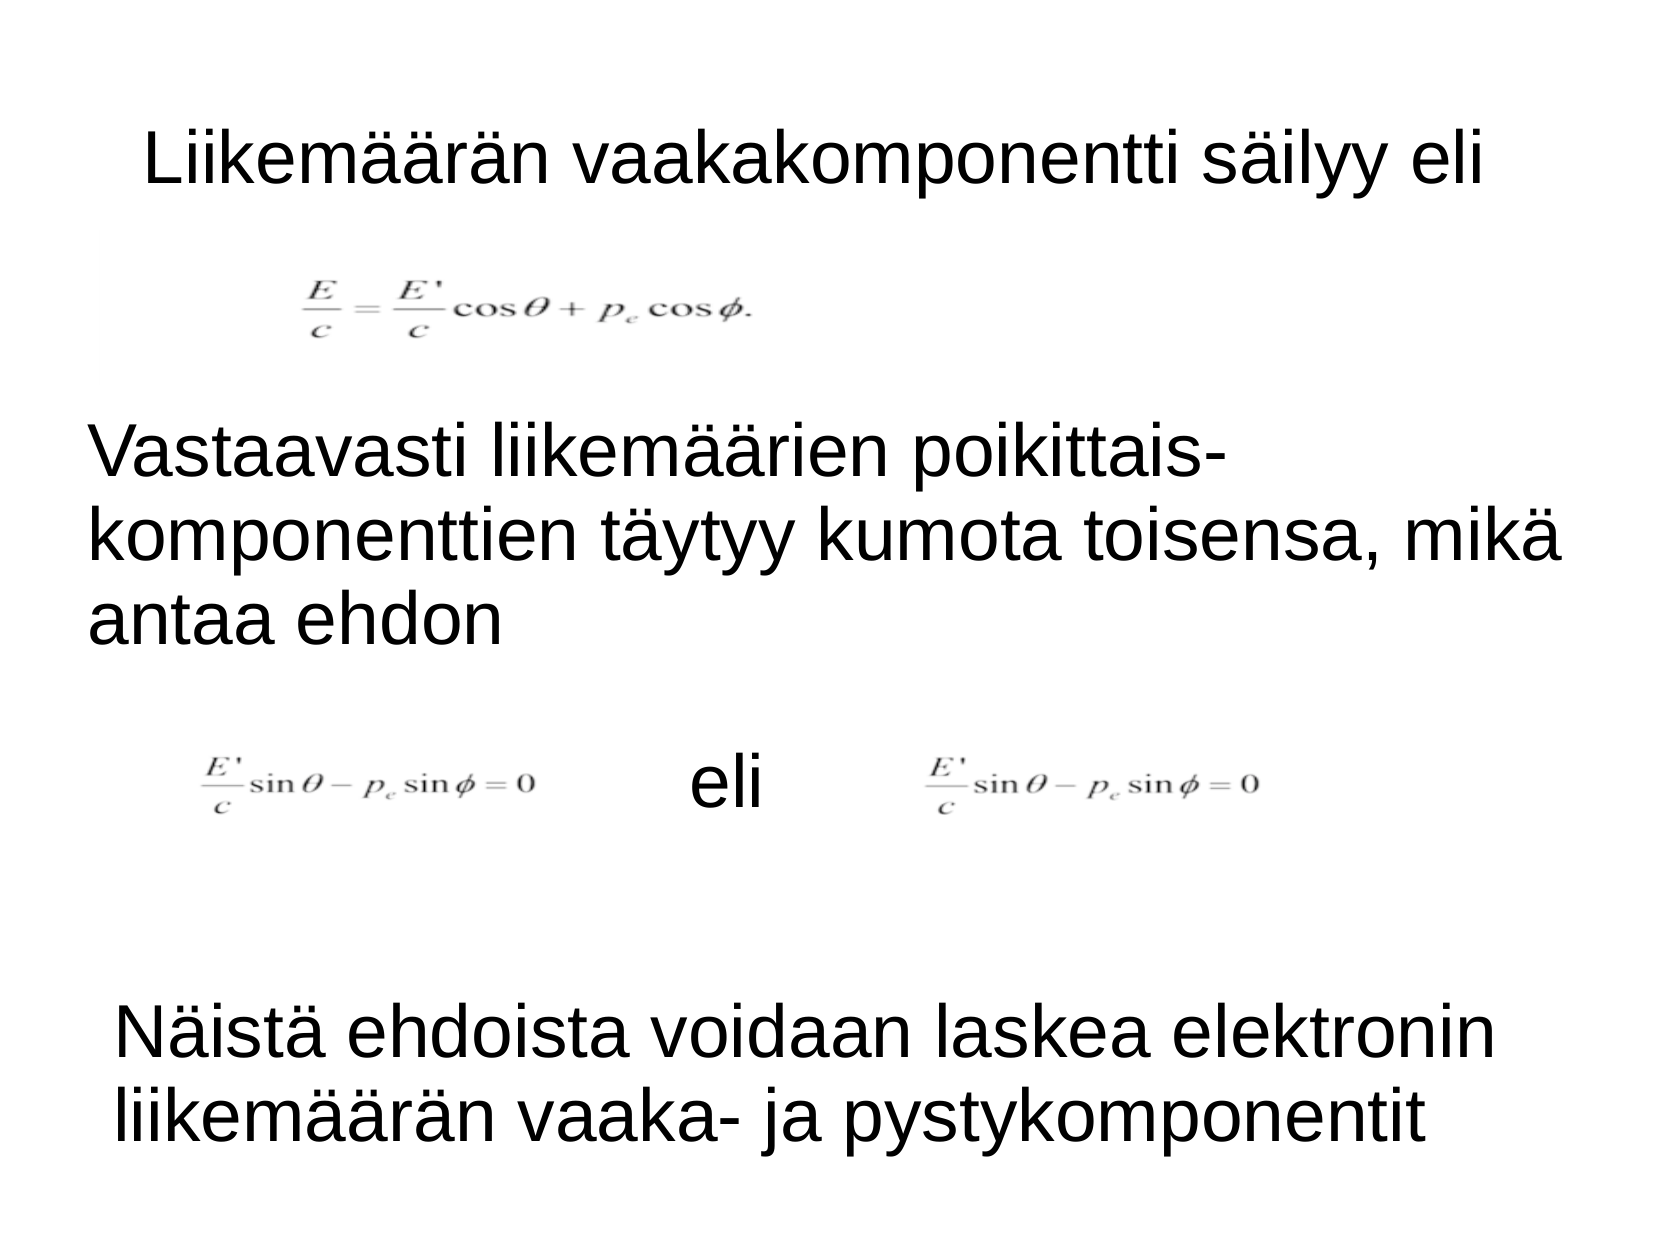

Liikemäärän vaakakomponentti säilyy eli
Vastaavasti liikemäärien poikittais-komponenttien täytyy kumota toisensa, mikä antaa ehdon
eli
Näistä ehdoista voidaan laskea elektronin liikemäärän vaaka- ja pystykomponentit